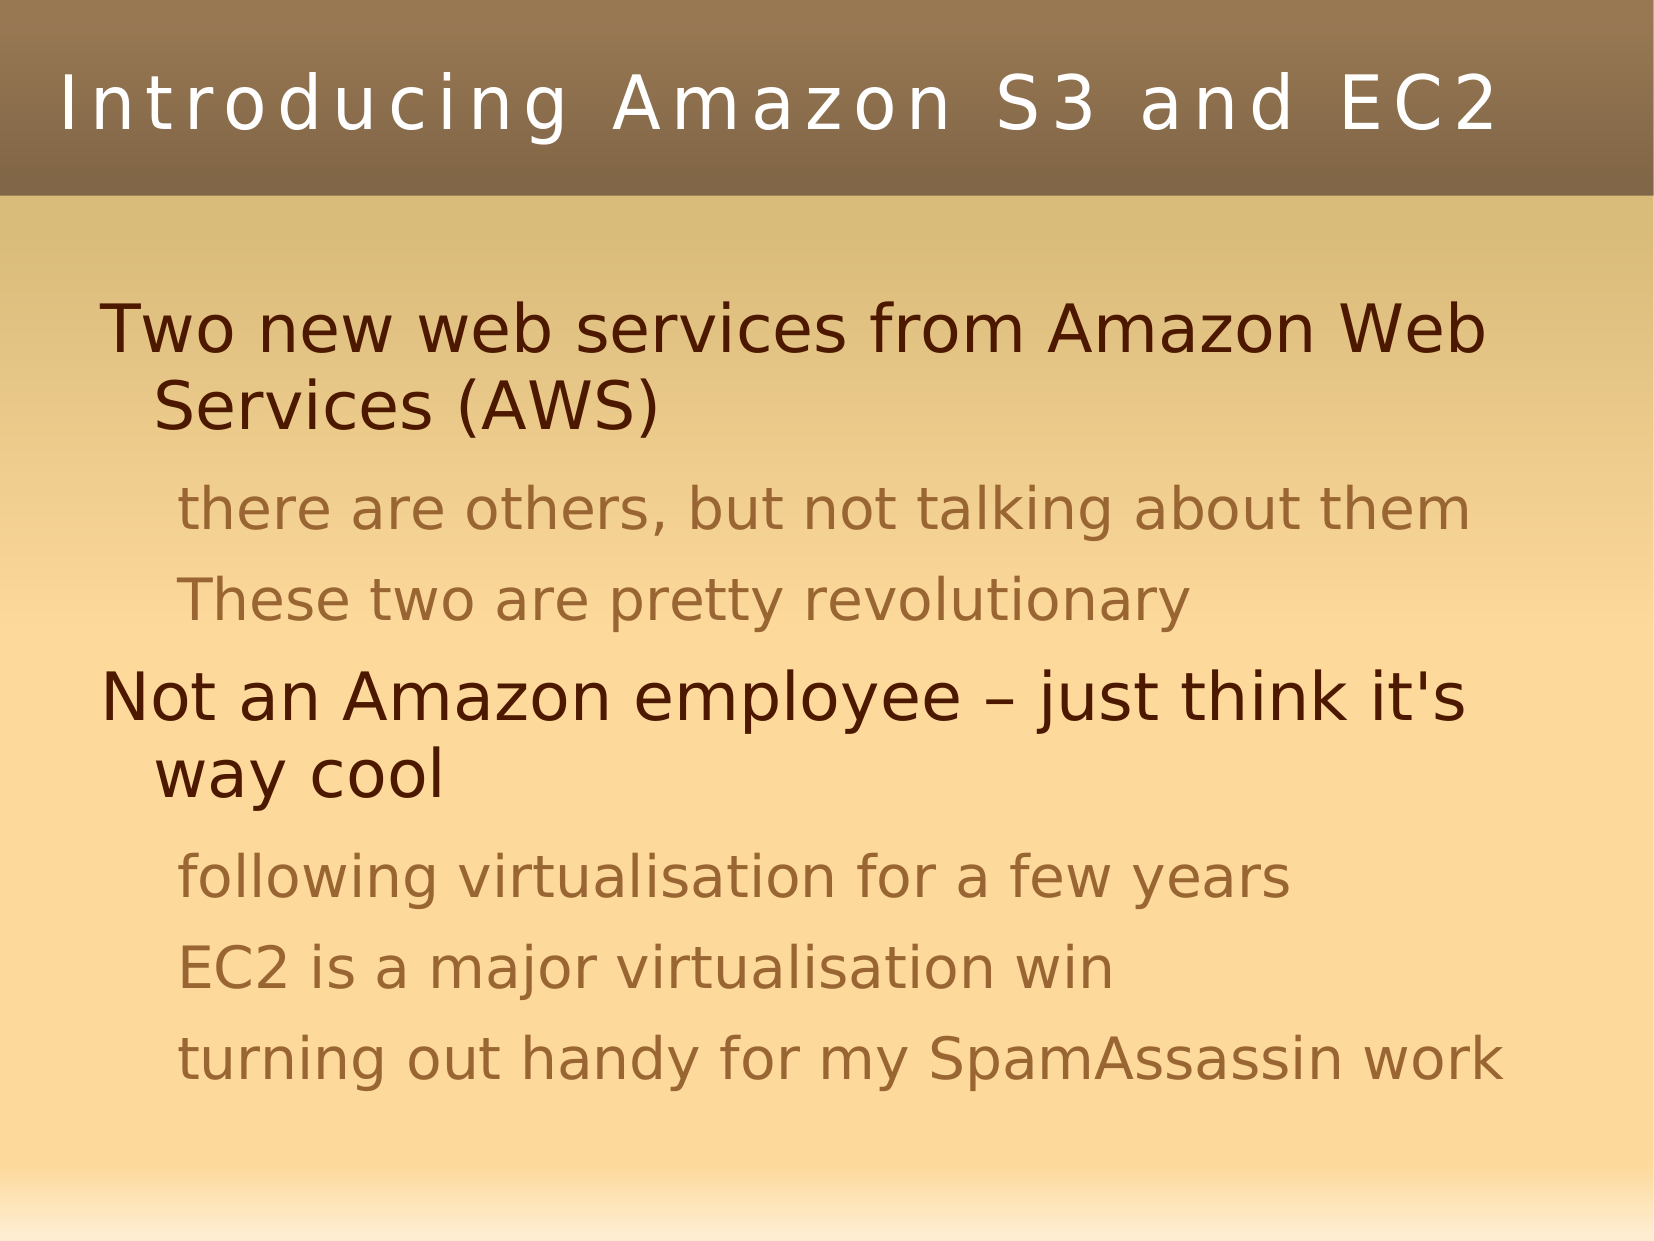

# Introducing Amazon S3 and EC2
Two new web services from Amazon Web Services (AWS)
there are others, but not talking about them
These two are pretty revolutionary
Not an Amazon employee – just think it's way cool
following virtualisation for a few years
EC2 is a major virtualisation win
turning out handy for my SpamAssassin work